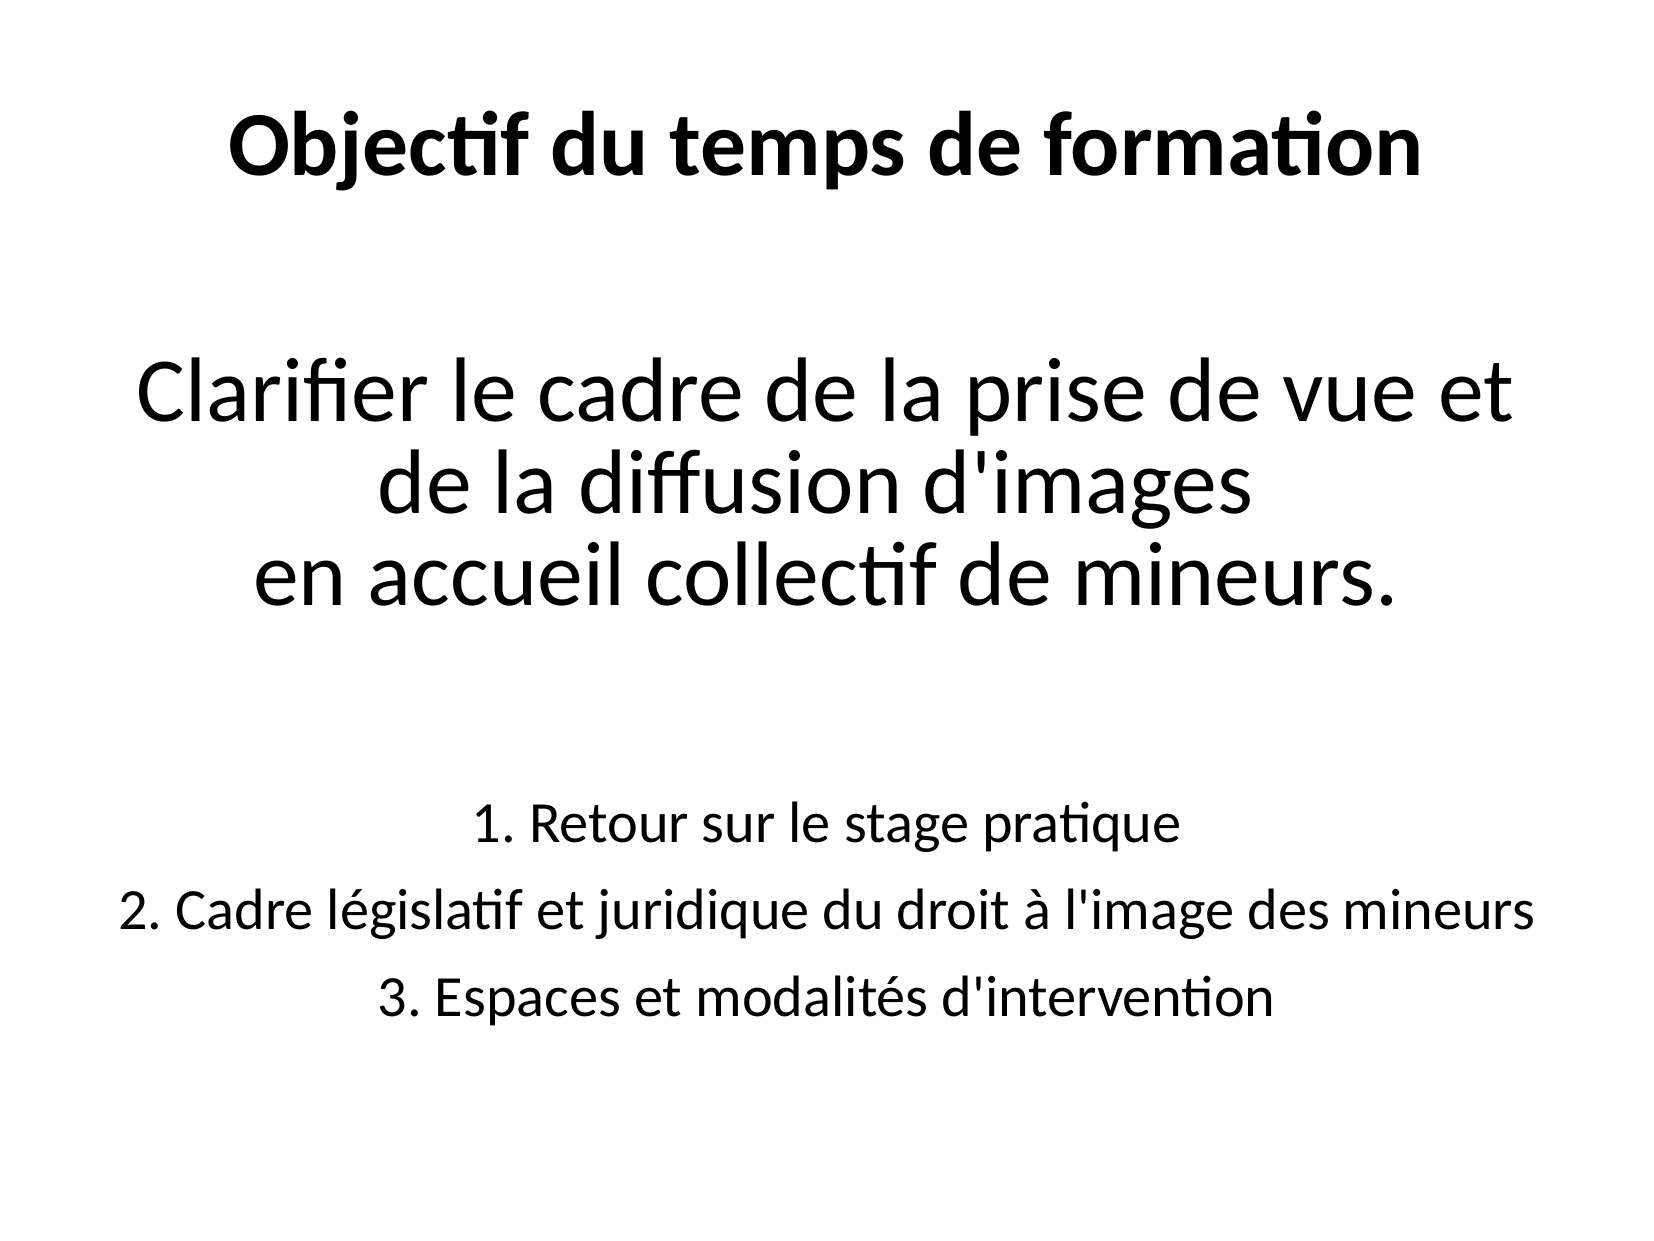

# Objectif du temps de formation
Clarifier le cadre de la prise de vue et de la diffusion d'images
en accueil collectif de mineurs.
1. Retour sur le stage pratique
2. Cadre législatif et juridique du droit à l'image des mineurs
3. Espaces et modalités d'intervention